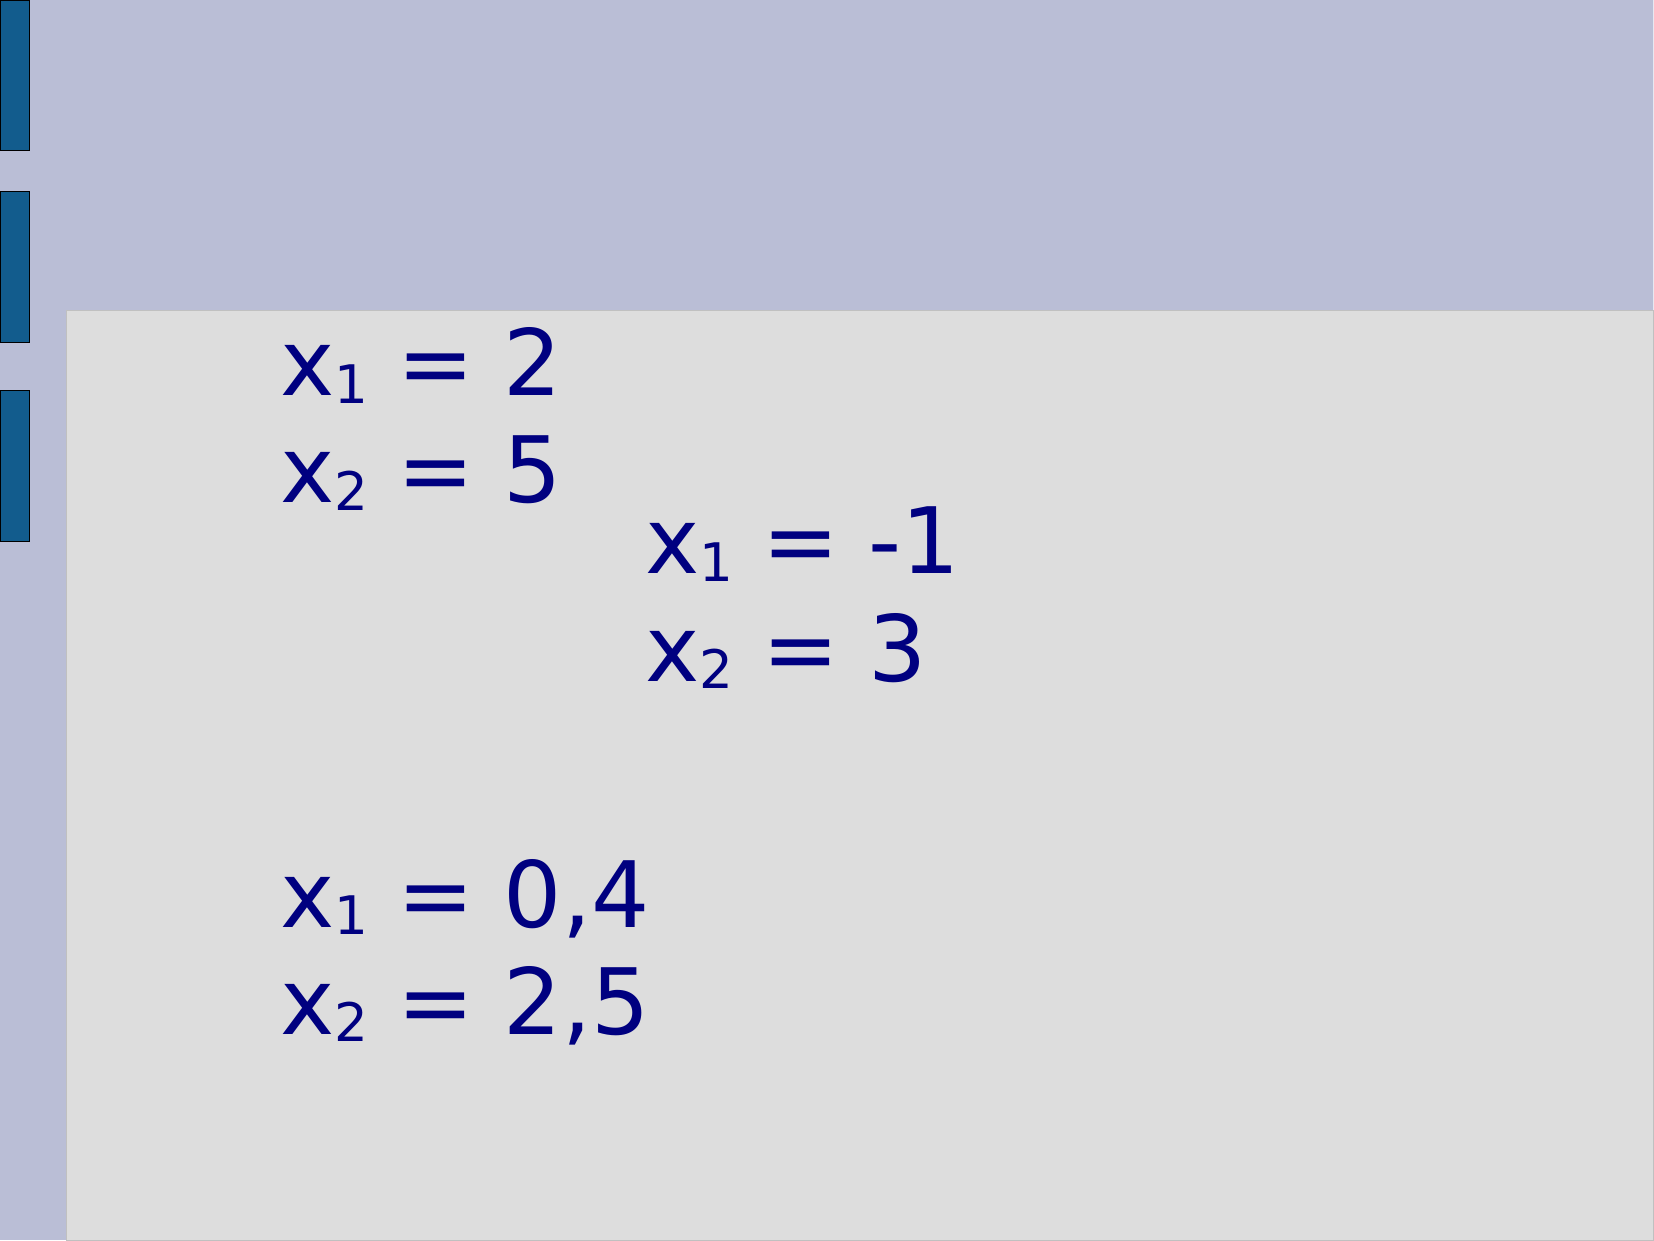

х1 = 2
х2 = 5
х1 = -1
х2 = 3
х1 = 0,4
х2 = 2,5